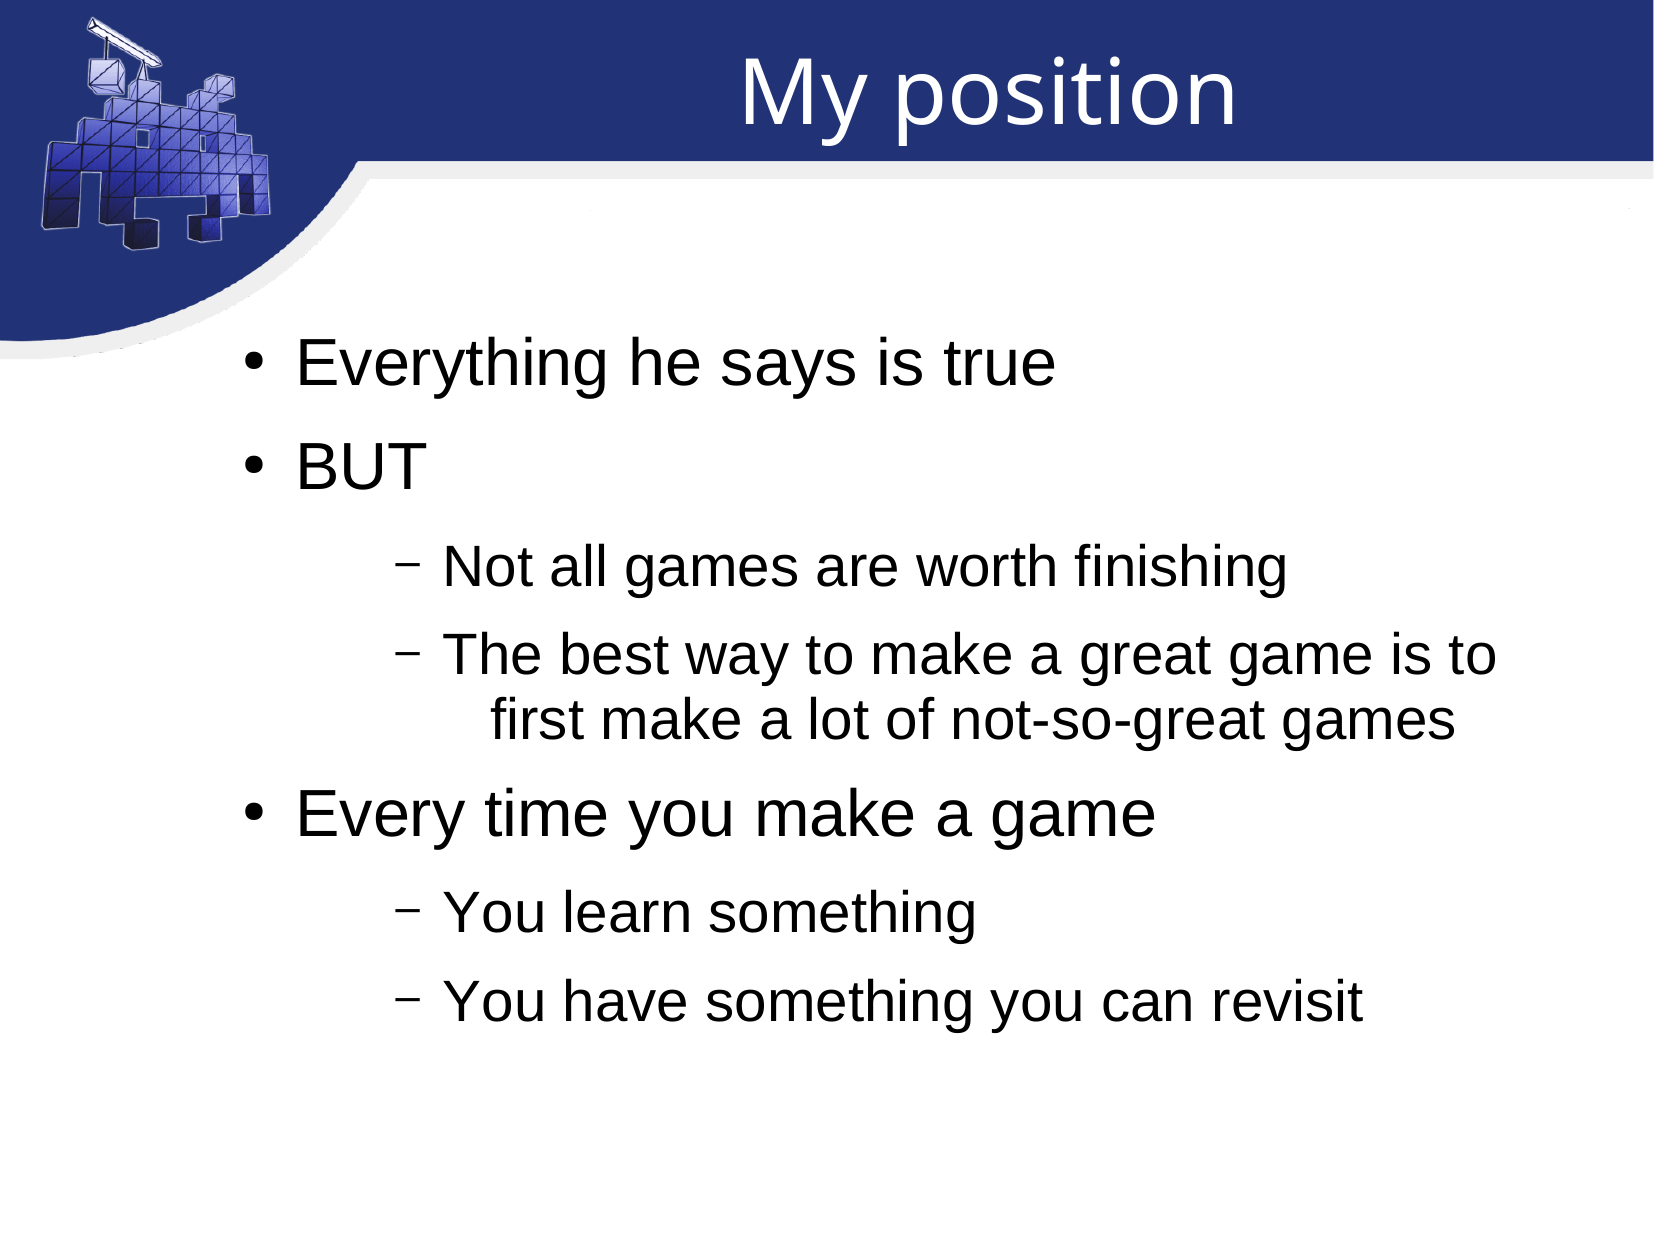

# My position
Everything he says is true
BUT
Not all games are worth finishing
The best way to make a great game is to first make a lot of not-so-great games
Every time you make a game
You learn something
You have something you can revisit